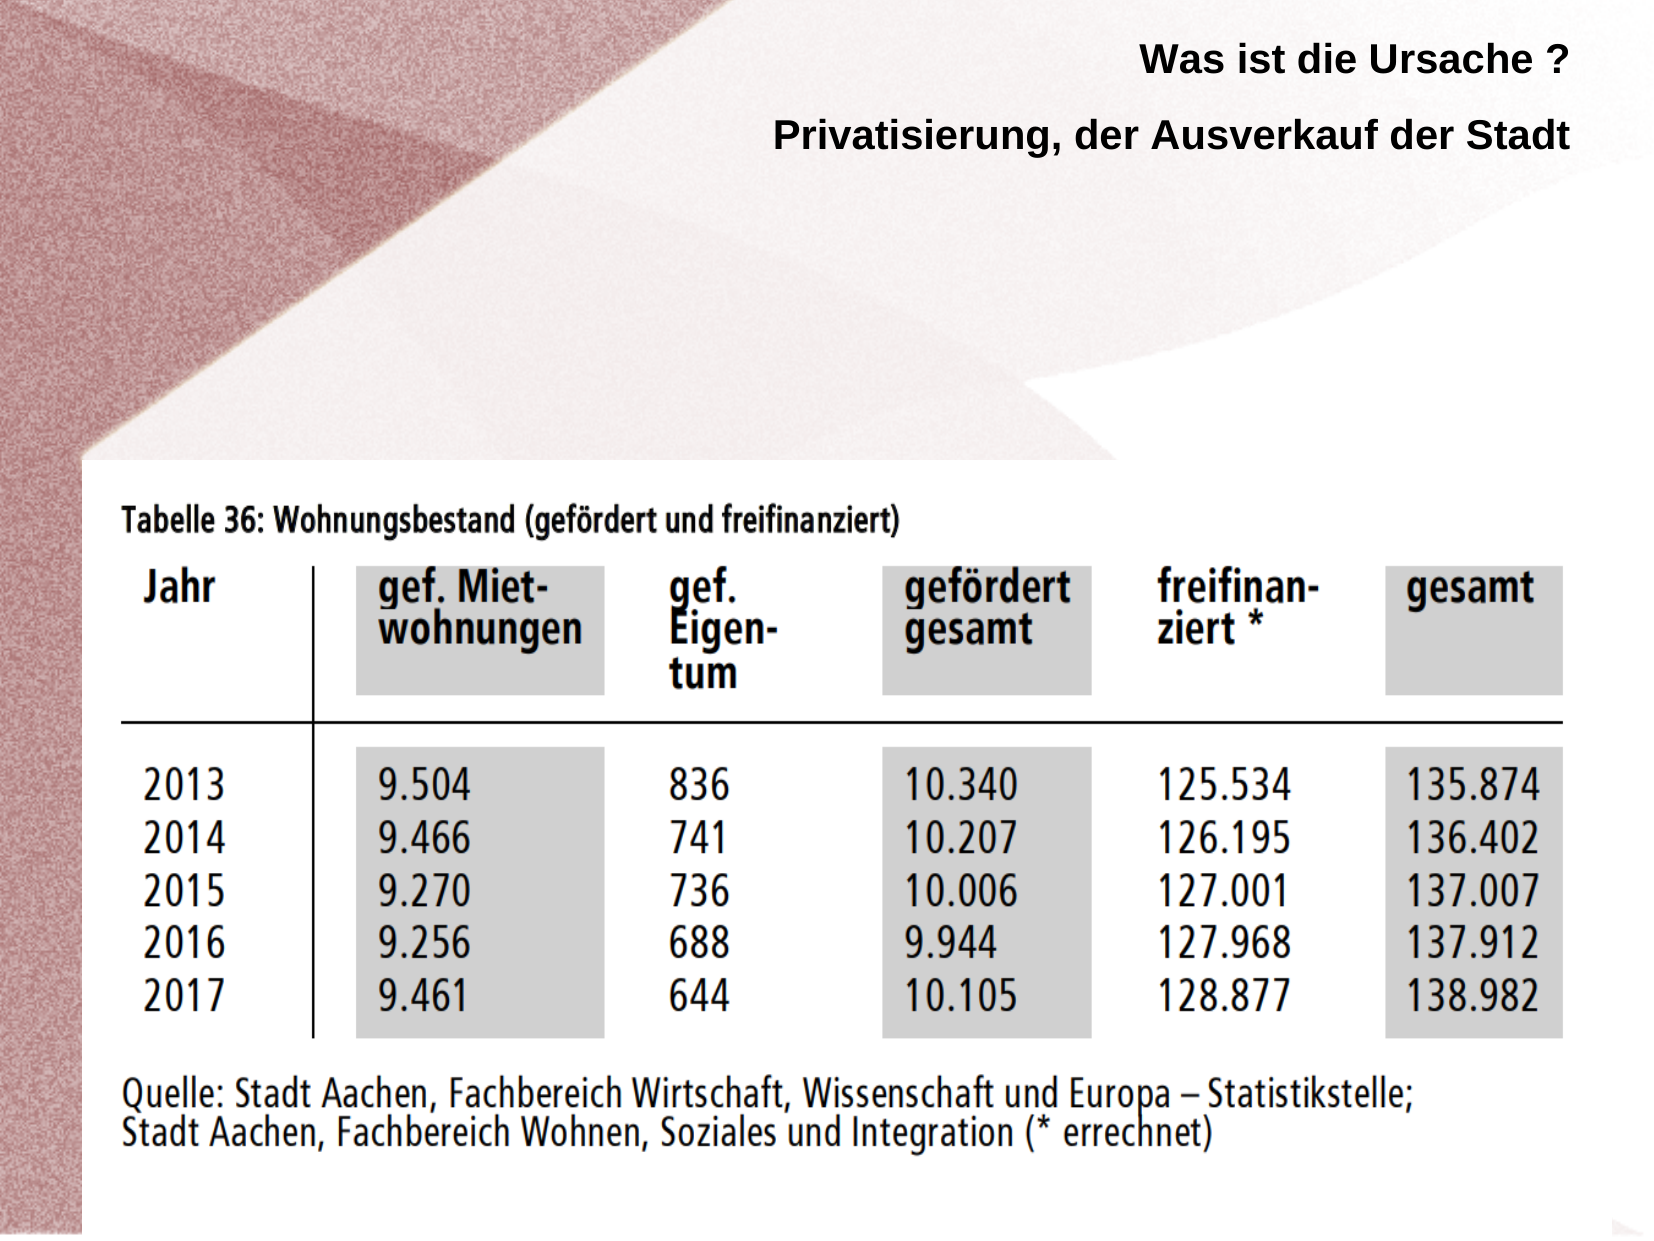

# Was ist die Ursache ?
 Privatisierung, der Ausverkauf der Stadt